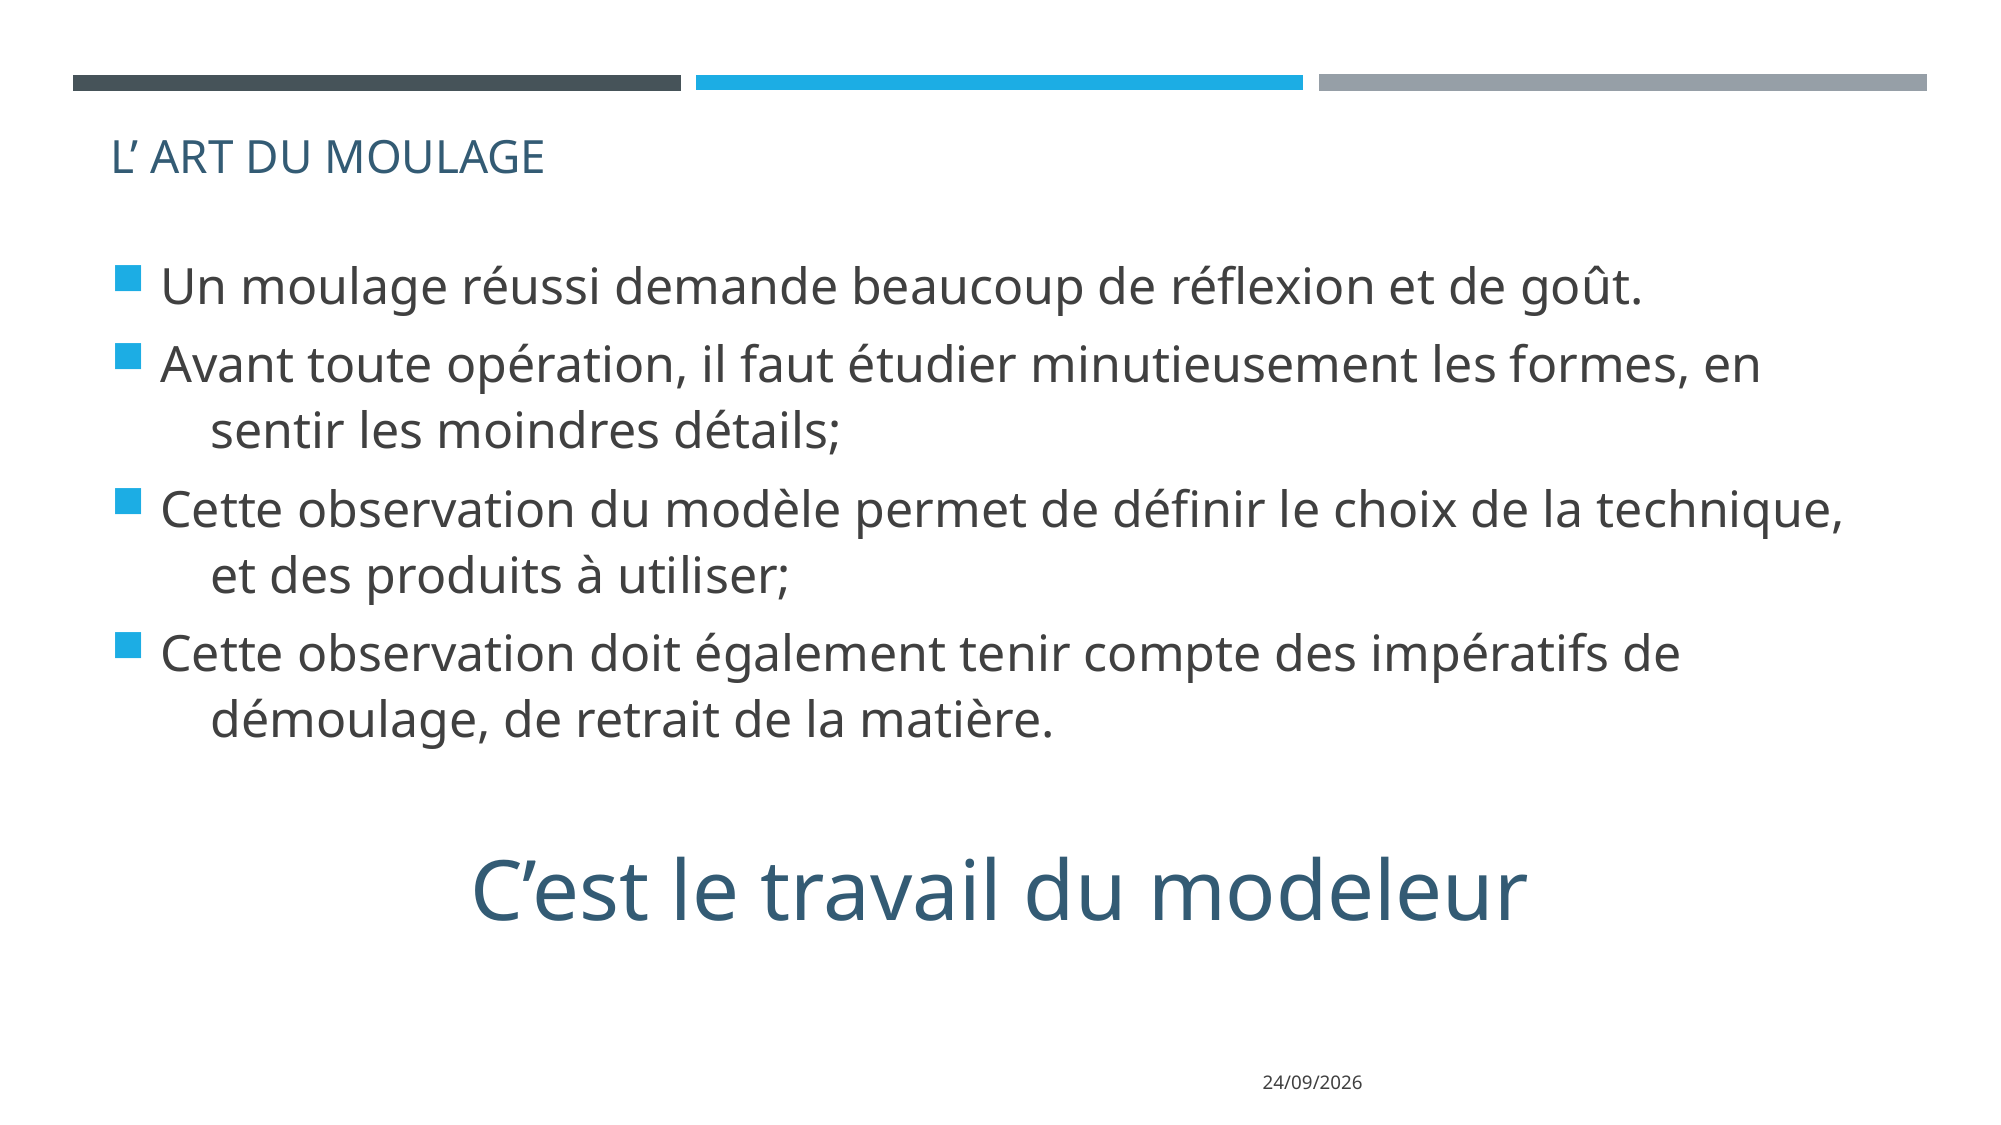

# L’ art du MOulage
Un moulage réussi demande beaucoup de réflexion et de goût.
Avant toute opération, il faut étudier minutieusement les formes, en sentir les moindres détails;
Cette observation du modèle permet de définir le choix de la technique, et des produits à utiliser;
Cette observation doit également tenir compte des impératifs de démoulage, de retrait de la matière.
C’est le travail du modeleur